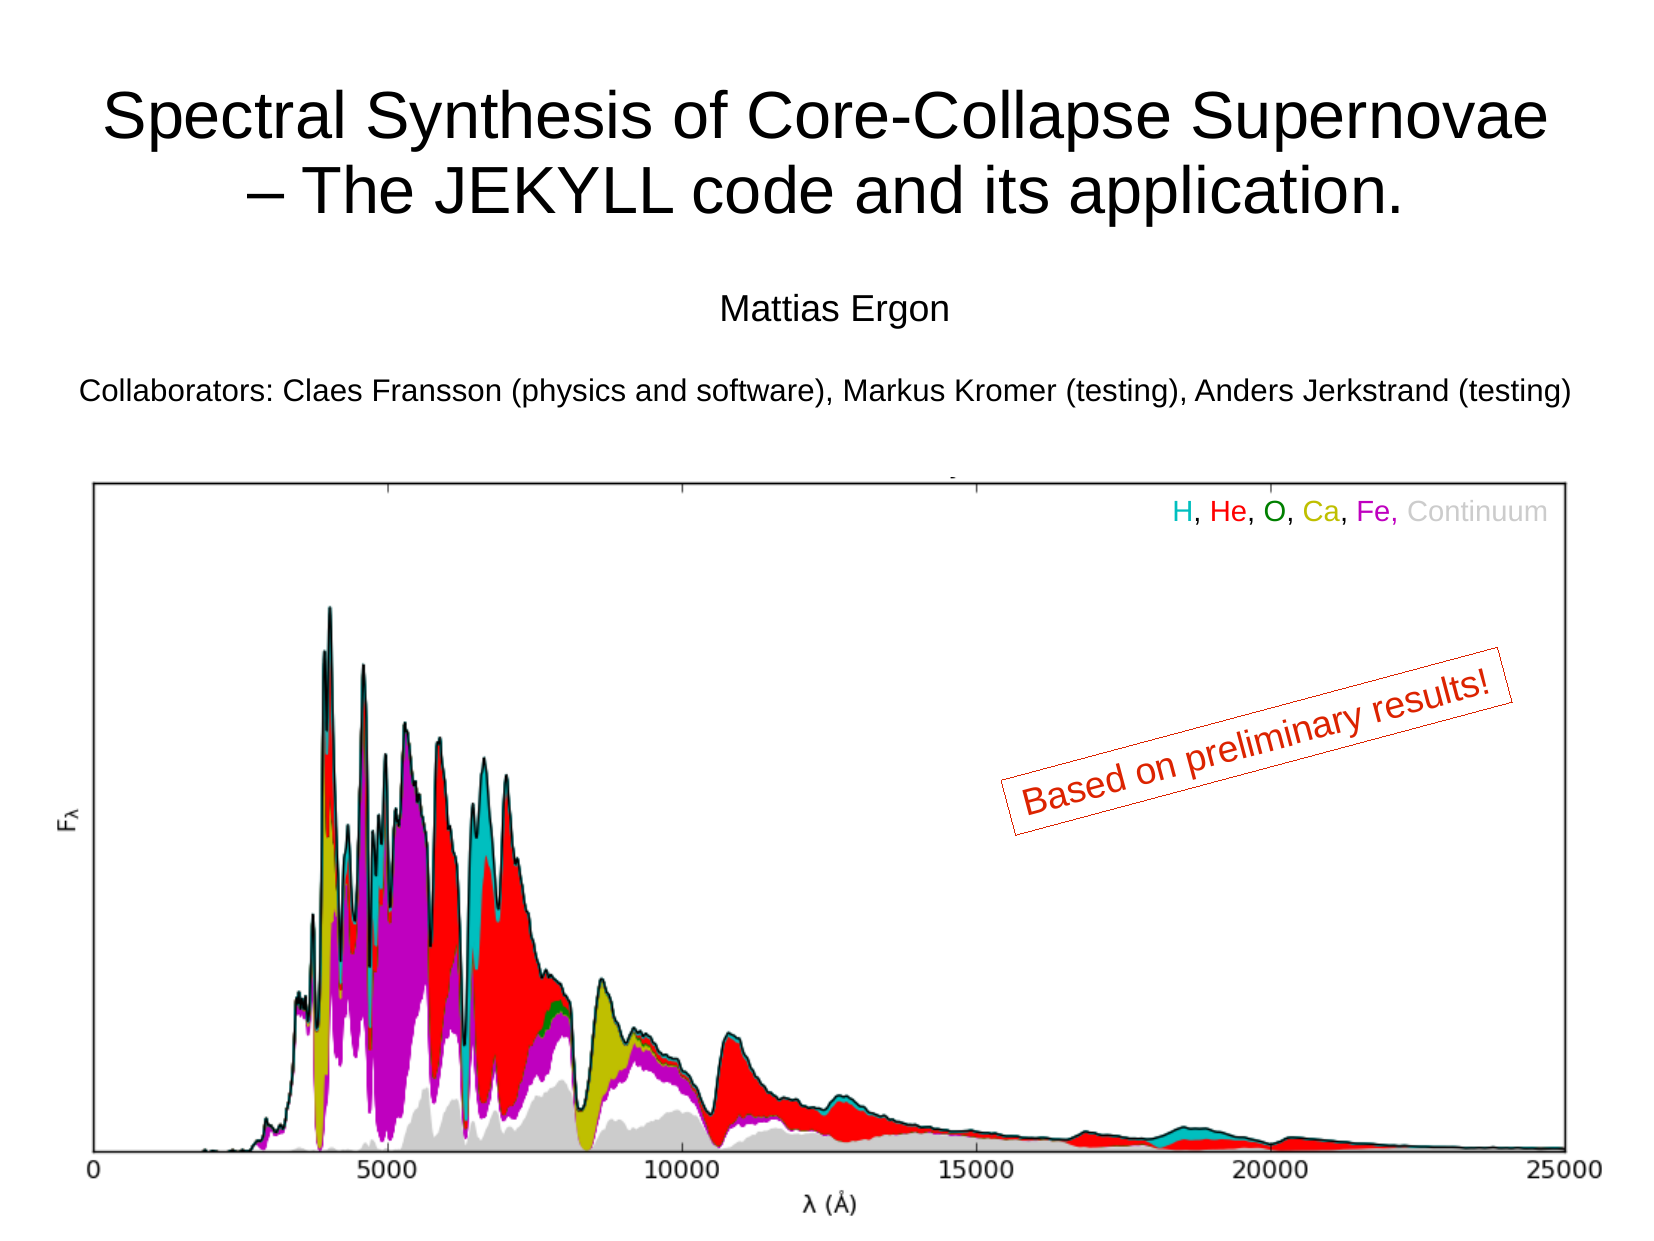

# Spectral Synthesis of Core-Collapse Supernovae – The JEKYLL code and its application.
Mattias Ergon
Collaborators: Claes Fransson (physics and software), Markus Kromer (testing), Anders Jerkstrand (testing)
H, He, O, Ca, Fe, Continuum
Based on preliminary results!